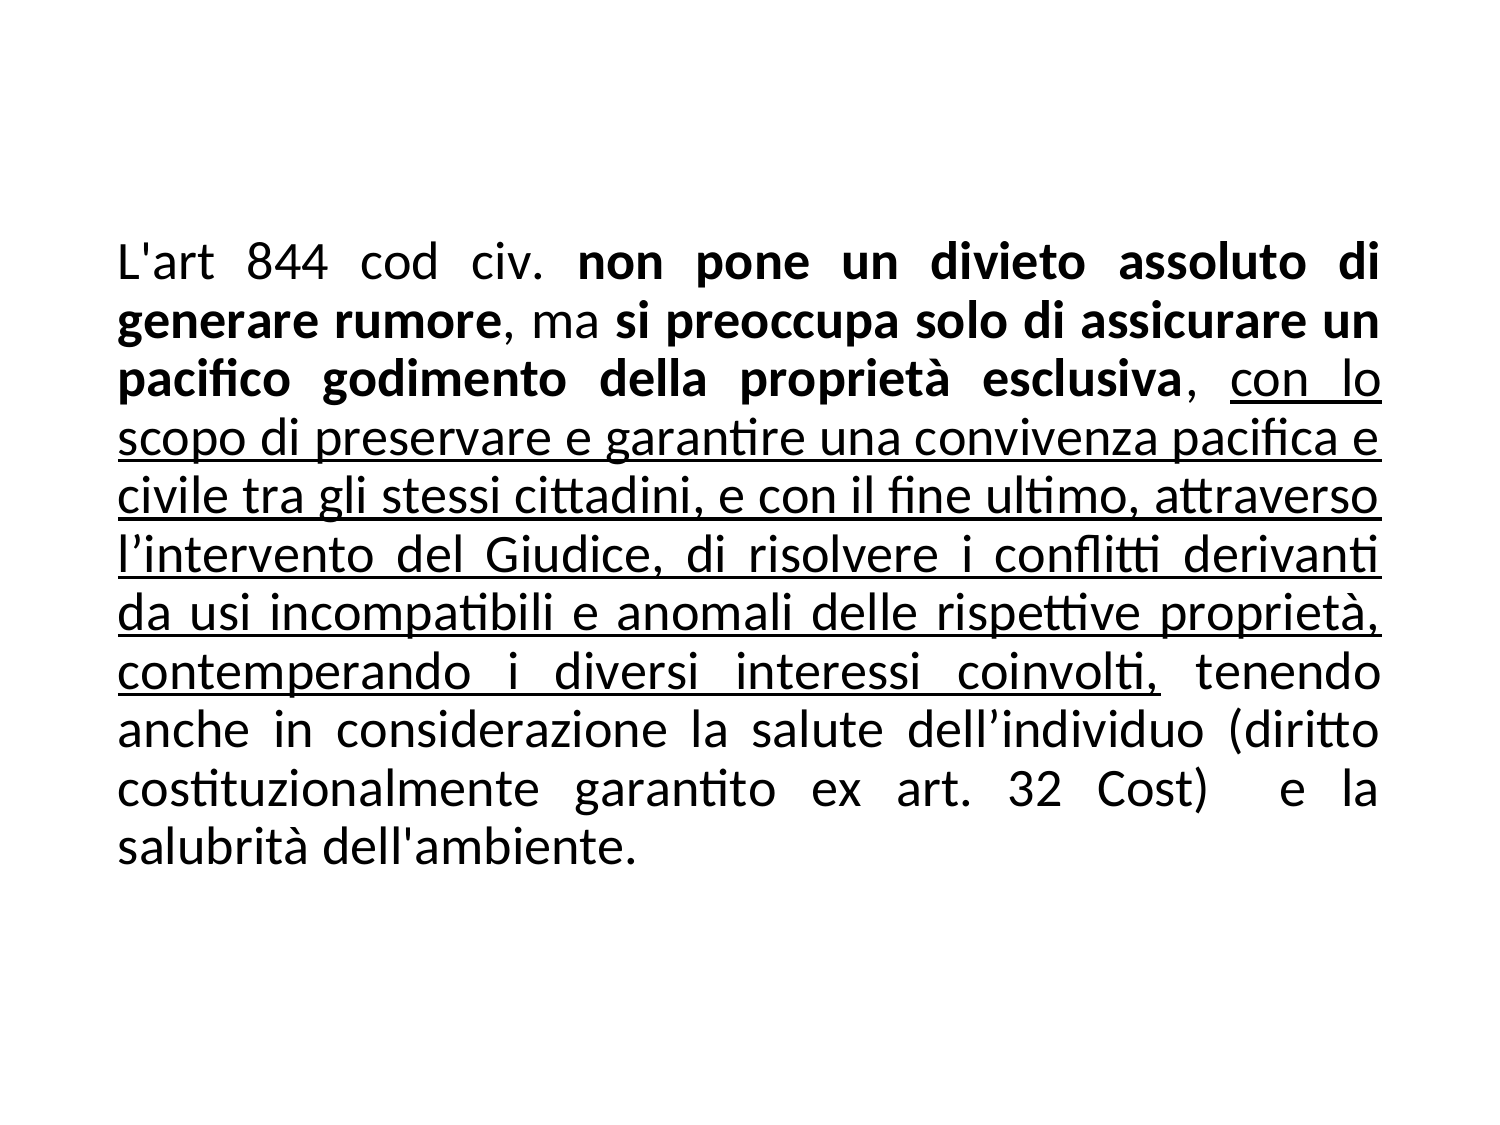

# L'art 844 cod civ. non pone un divieto assoluto di generare rumore, ma si preoccupa solo di assicurare un pacifico godimento della proprietà esclusiva, con lo scopo di preservare e garantire una convivenza pacifica e civile tra gli stessi cittadini, e con il fine ultimo, attraverso l’intervento del Giudice, di risolvere i conflitti derivanti da usi incompatibili e anomali delle rispettive proprietà, contemperando i diversi interessi coinvolti, tenendo anche in considerazione la salute dell’individuo (diritto costituzionalmente garantito ex art. 32 Cost) e la salubrità dell'ambiente.